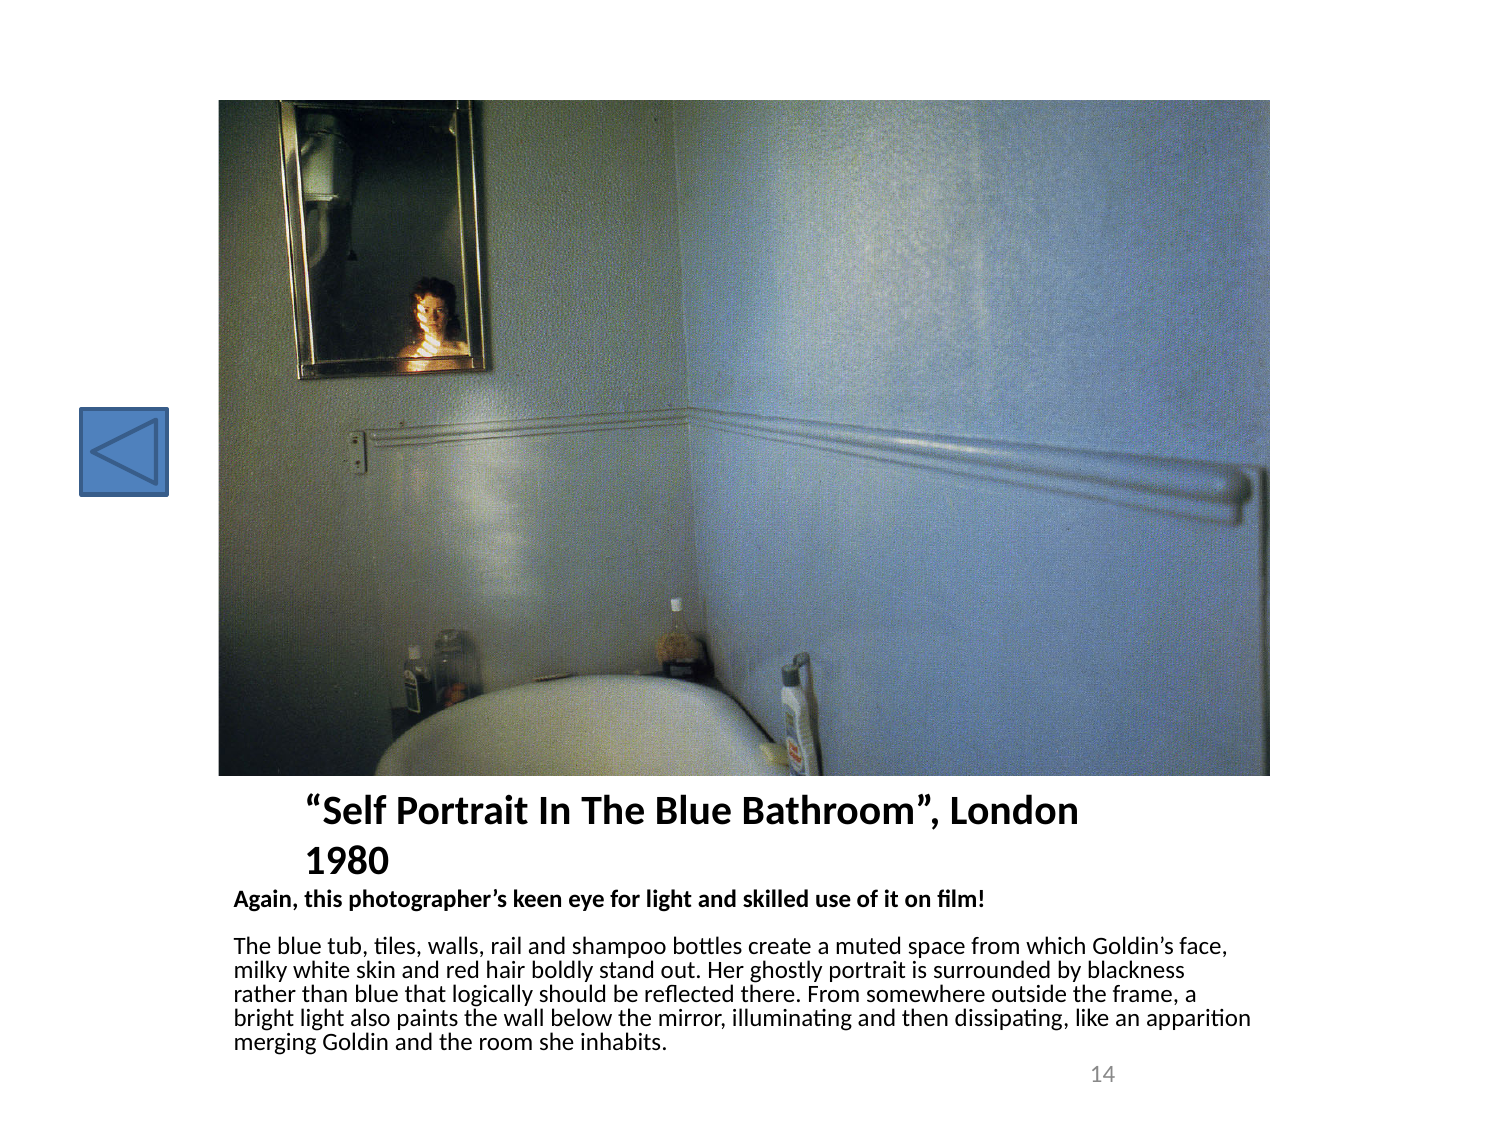

# “Self Portrait In The Blue Bathroom”, London 1980
Again, this photographer’s keen eye for light and skilled use of it on film!
The blue tub, tiles, walls, rail and shampoo bottles create a muted space from which Goldin’s face, milky white skin and red hair boldly stand out. Her ghostly portrait is surrounded by blackness rather than blue that logically should be reflected there. From somewhere outside the frame, a bright light also paints the wall below the mirror, illuminating and then dissipating, like an apparition merging Goldin and the room she inhabits.